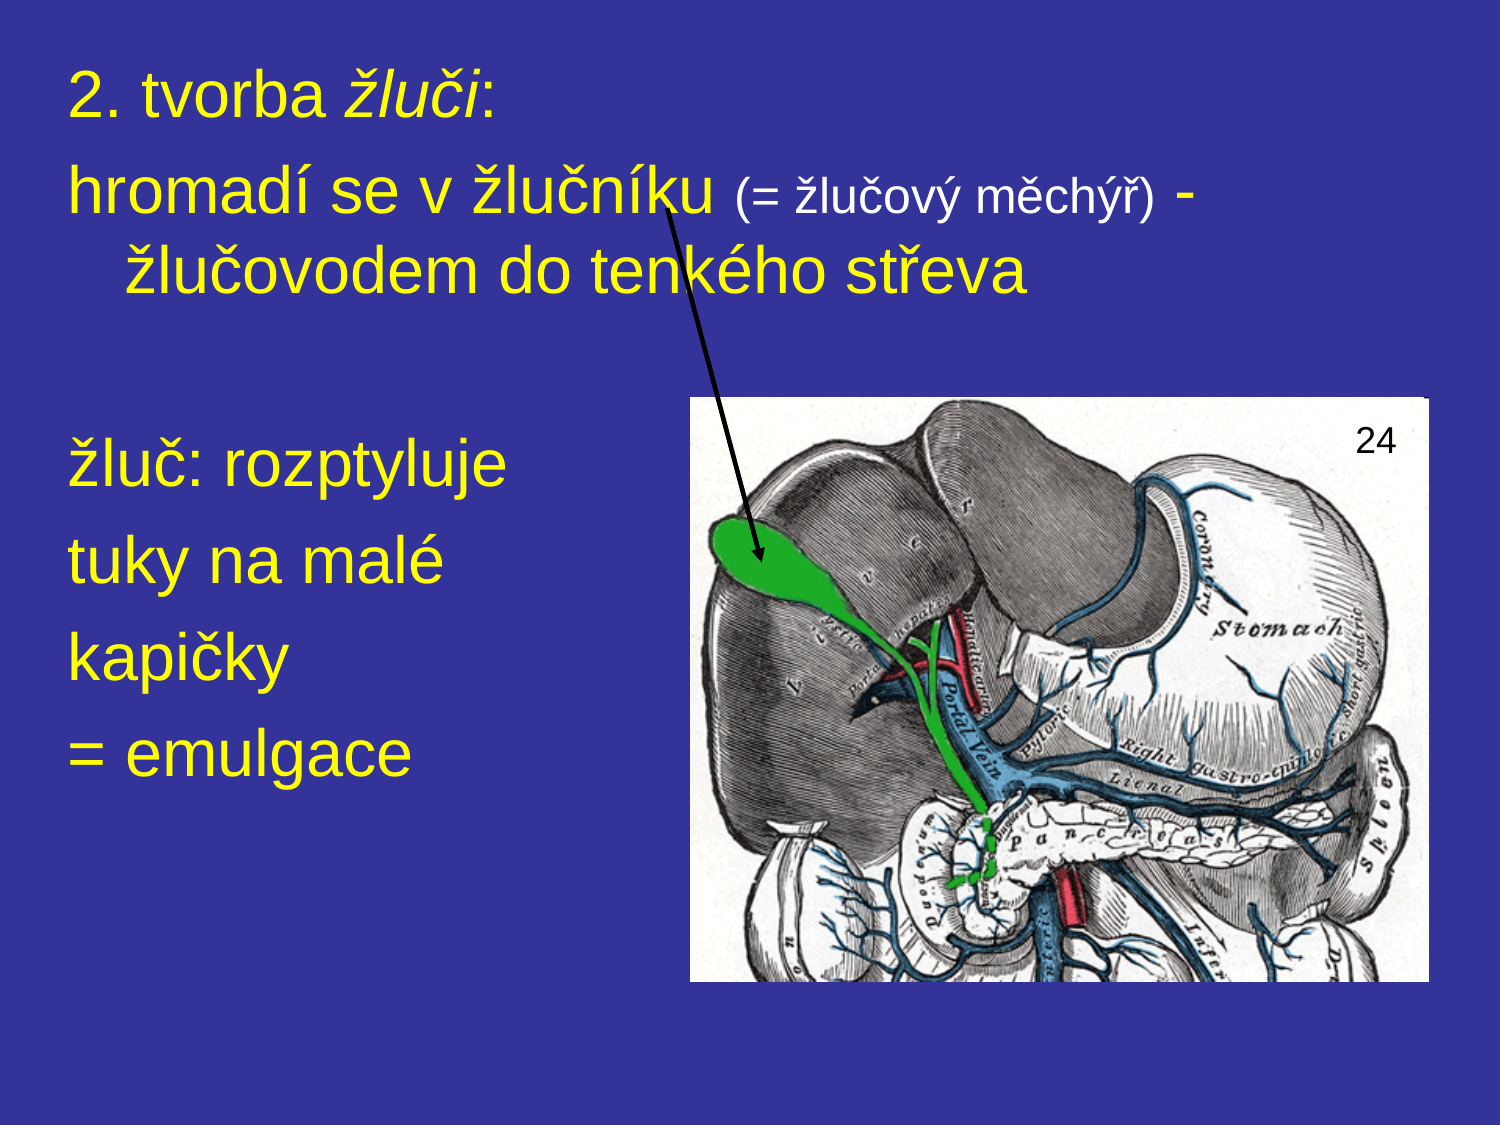

2. tvorba žluči:
hromadí se v žlučníku (= žlučový měchýř) - žlučovodem do tenkého střeva
žluč: rozptyluje
tuky na malé
kapičky
= emulgace
24